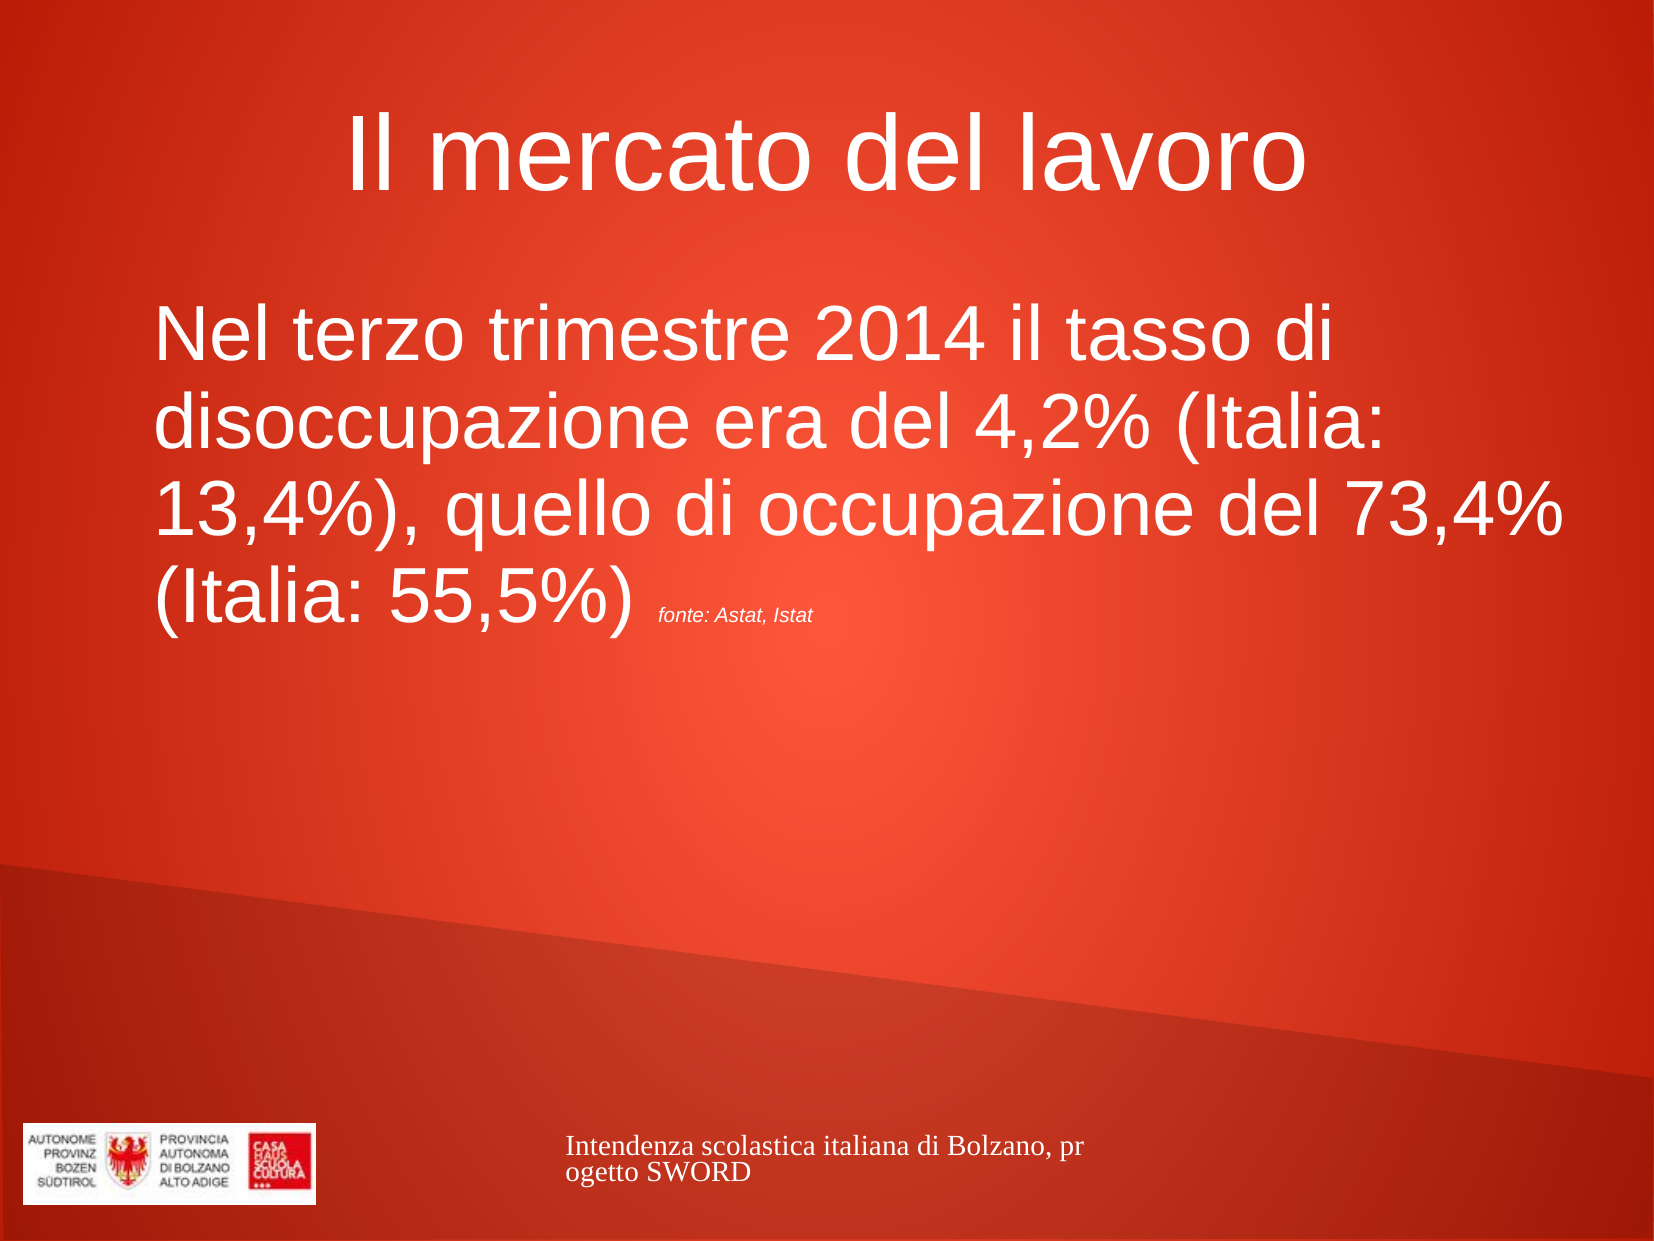

# Il mercato del lavoro
Nel terzo trimestre 2014 il tasso di disoccupazione era del 4,2% (Italia: 13,4%), quello di occupazione del 73,4% (Italia: 55,5%) fonte: Astat, Istat
Intendenza scolastica italiana di Bolzano, progetto SWORD